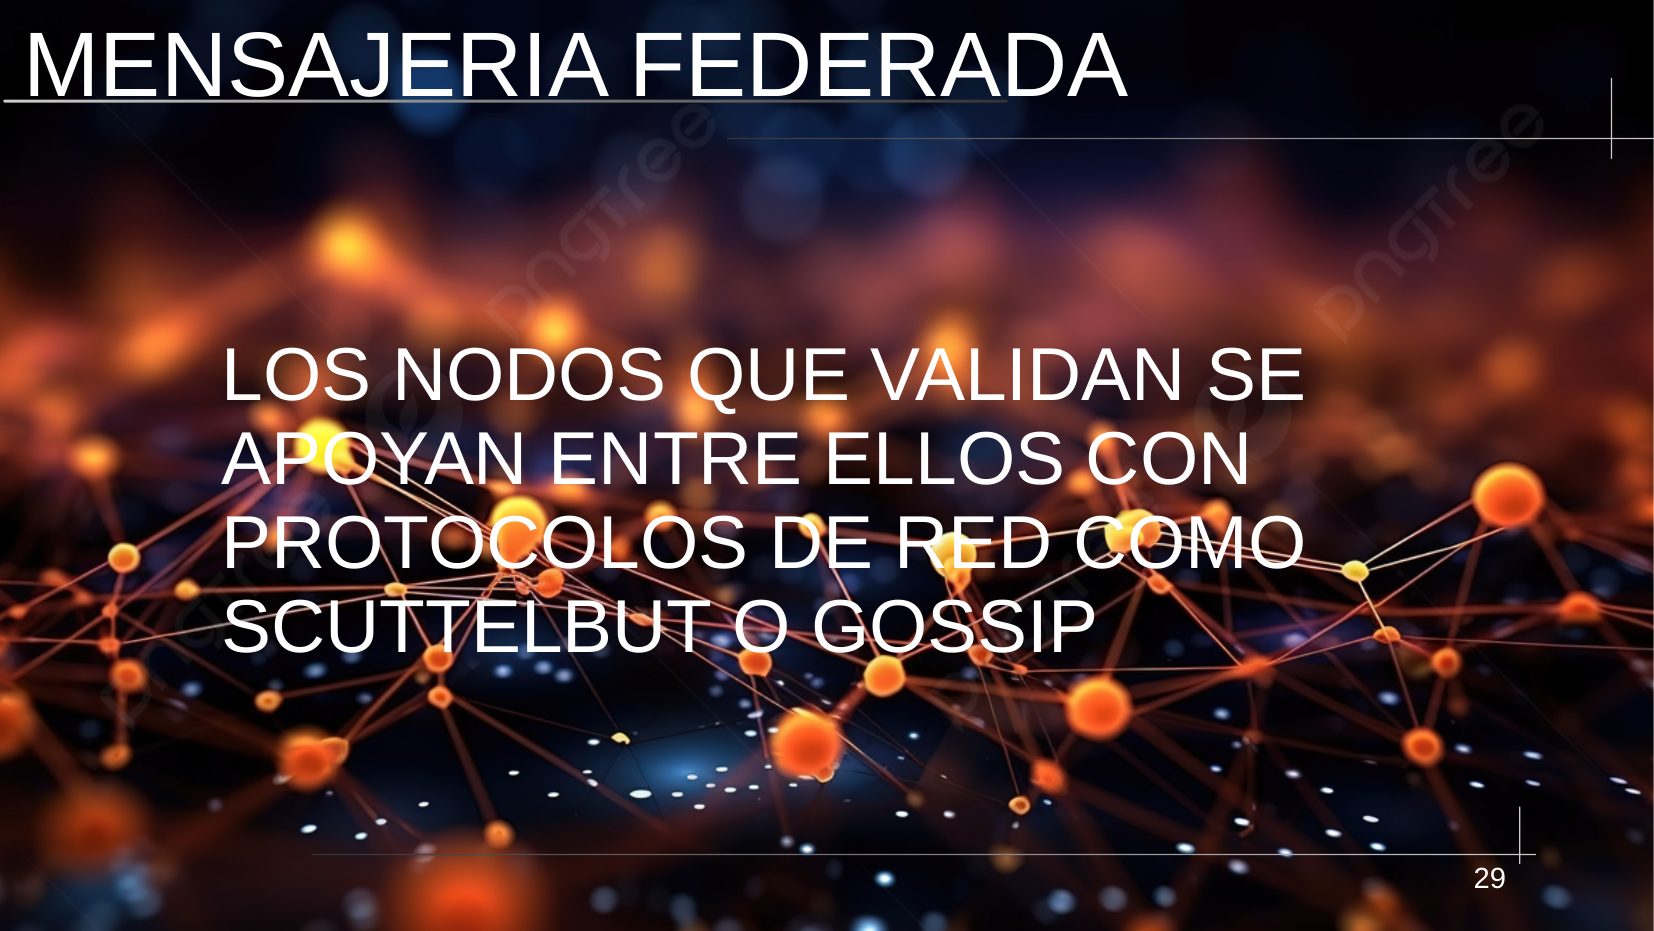

# MENSAJERIA FEDERADA
LOS NODOS QUE VALIDAN SE APOYAN ENTRE ELLOS CON PROTOCOLOS DE RED COMO SCUTTELBUT O GOSSIP
29